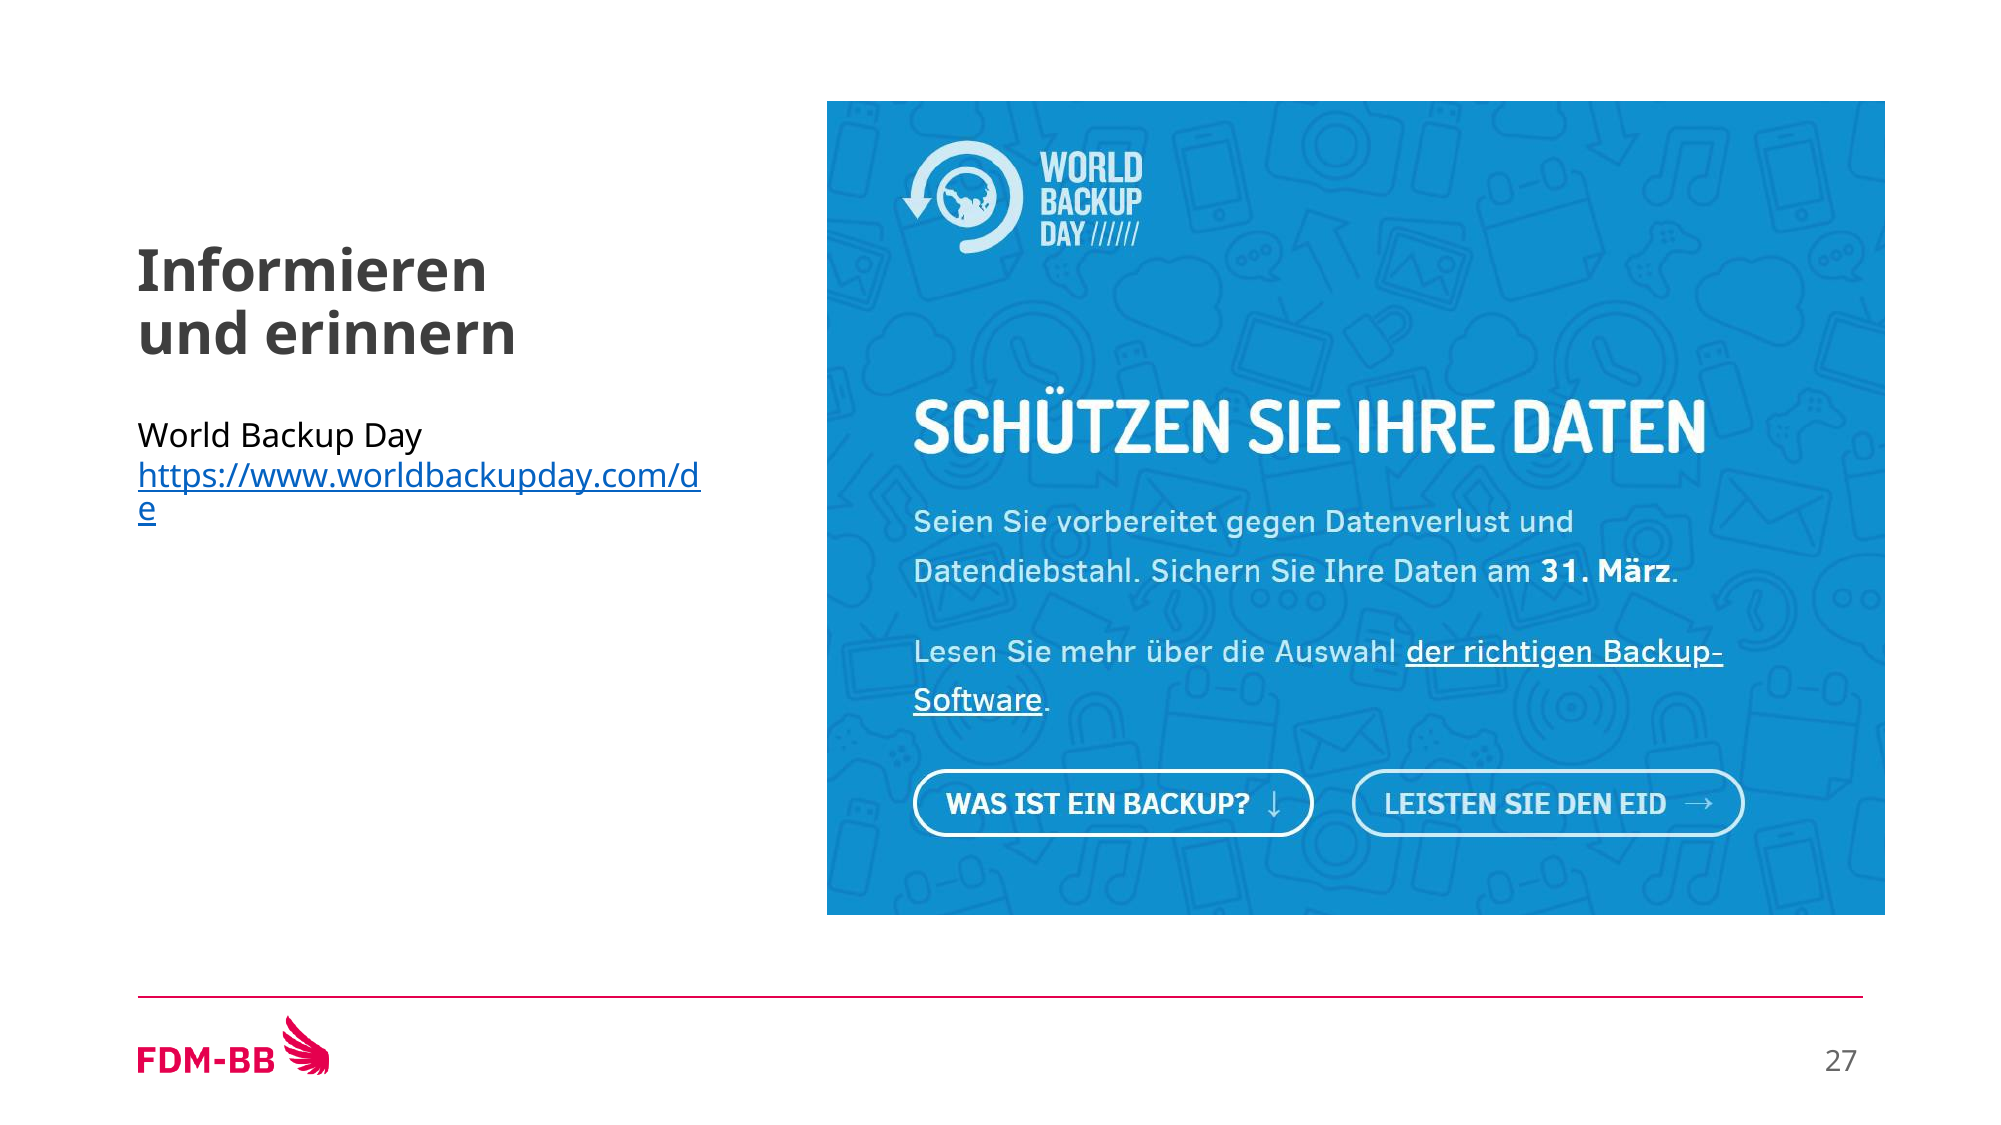

Informieren und erinnern
World Backup Day https://www.worldbackupday.com/de
27